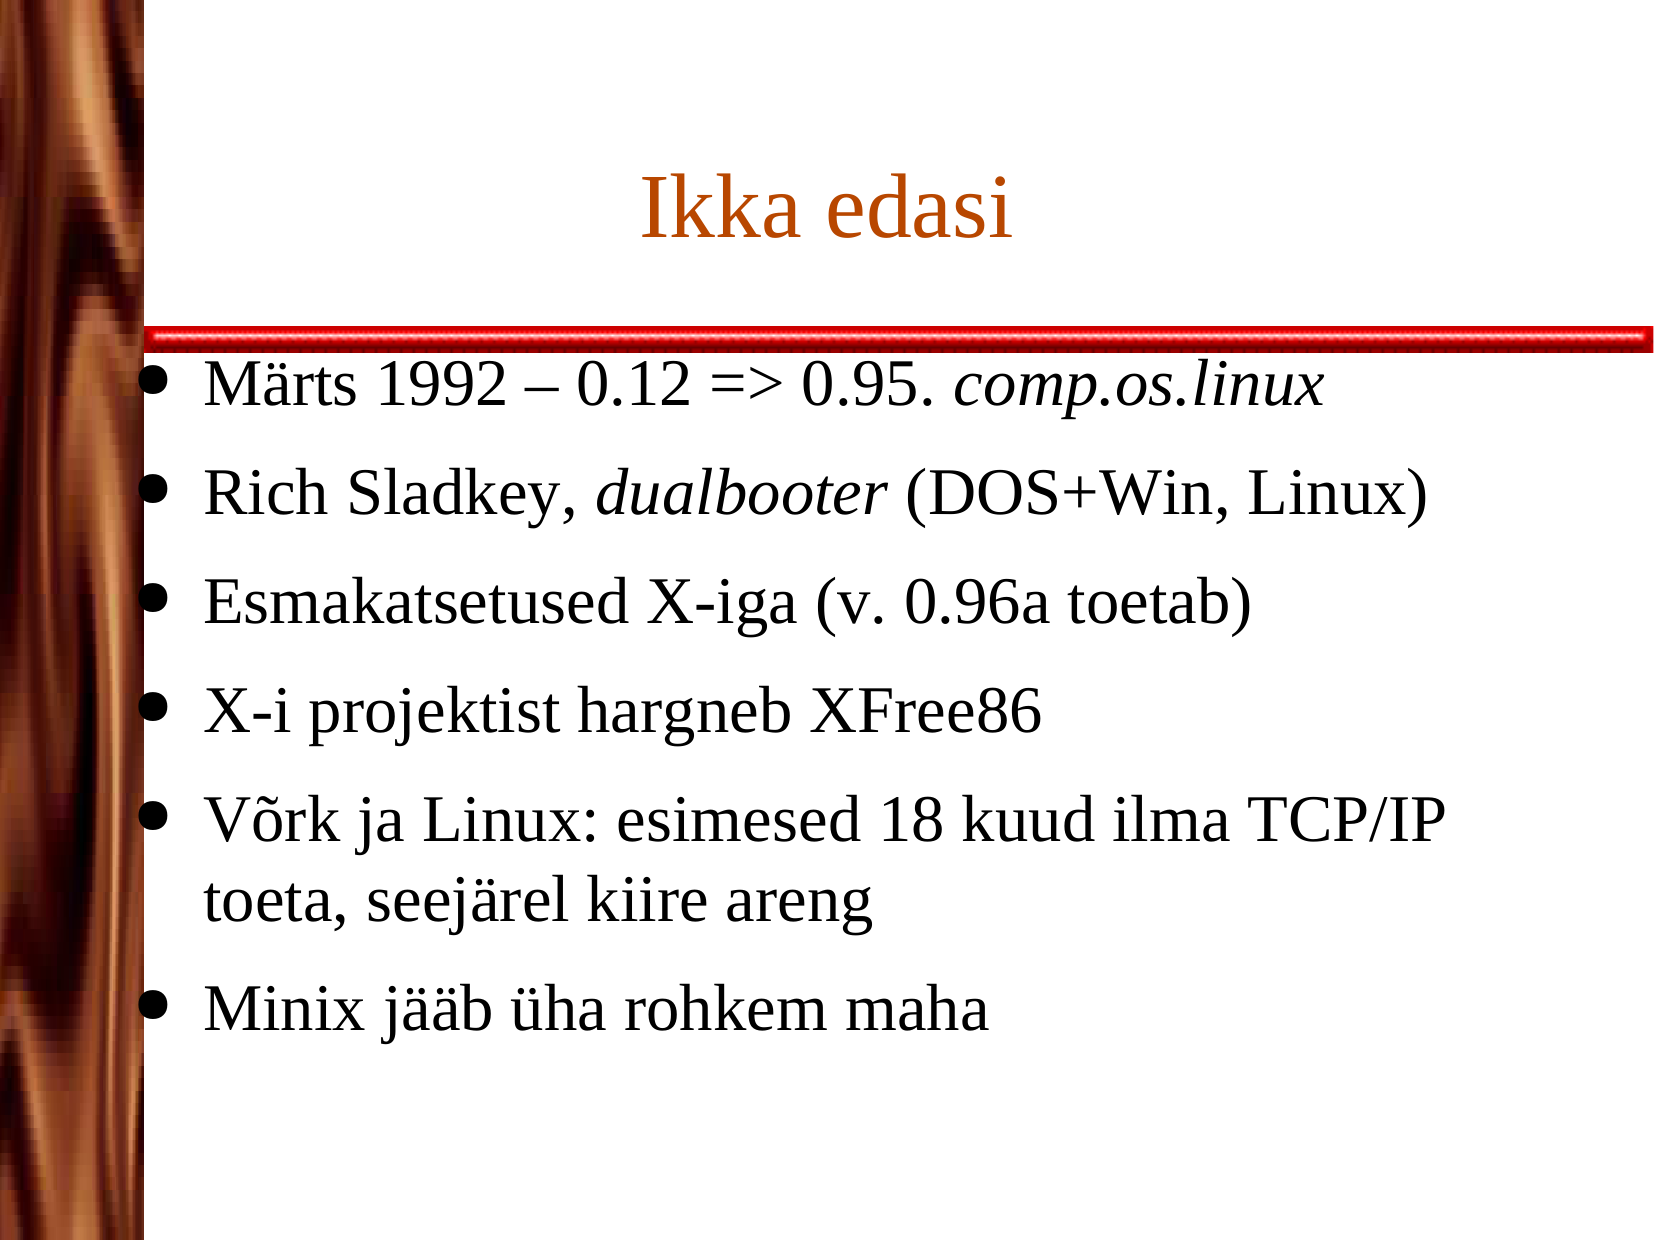

# Ikka edasi
Märts 1992 – 0.12 => 0.95. comp.os.linux
Rich Sladkey, dualbooter (DOS+Win, Linux)
Esmakatsetused X-iga (v. 0.96a toetab)
X-i projektist hargneb XFree86
Võrk ja Linux: esimesed 18 kuud ilma TCP/IP toeta, seejärel kiire areng
Minix jääb üha rohkem maha